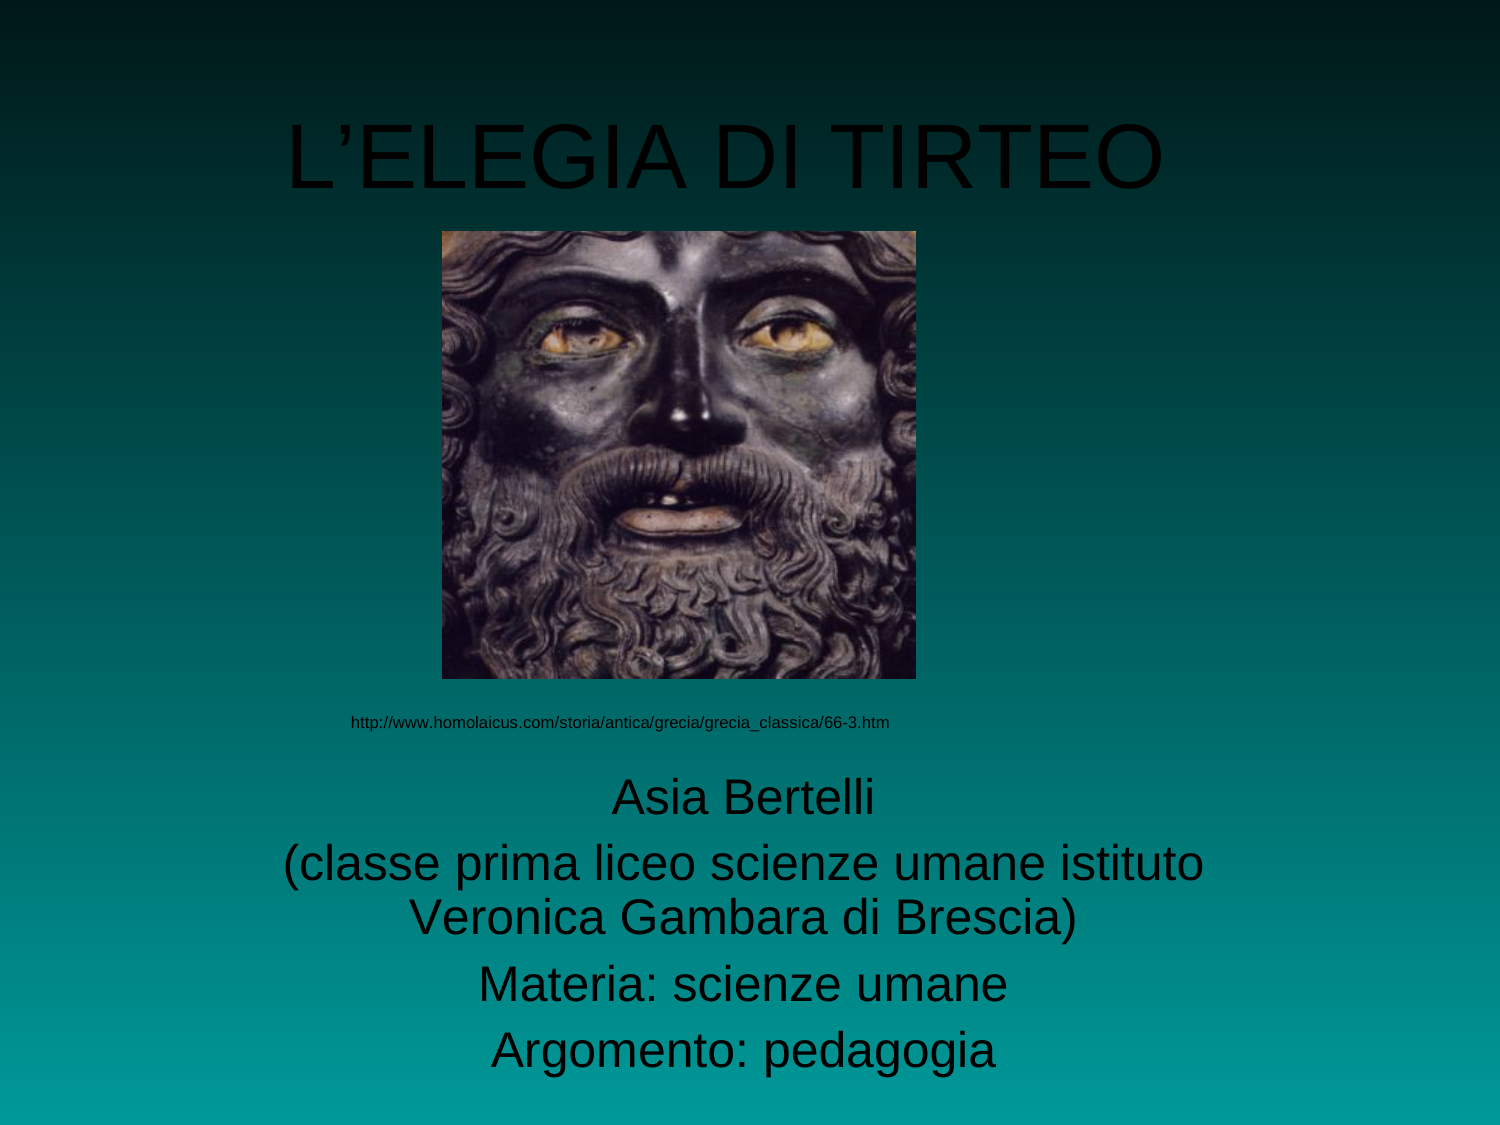

# L’ELEGIA DI TIRTEO
http://www.homolaicus.com/storia/antica/grecia/grecia_classica/66-3.htm
Asia Bertelli
(classe prima liceo scienze umane istituto Veronica Gambara di Brescia)
Materia: scienze umane
Argomento: pedagogia